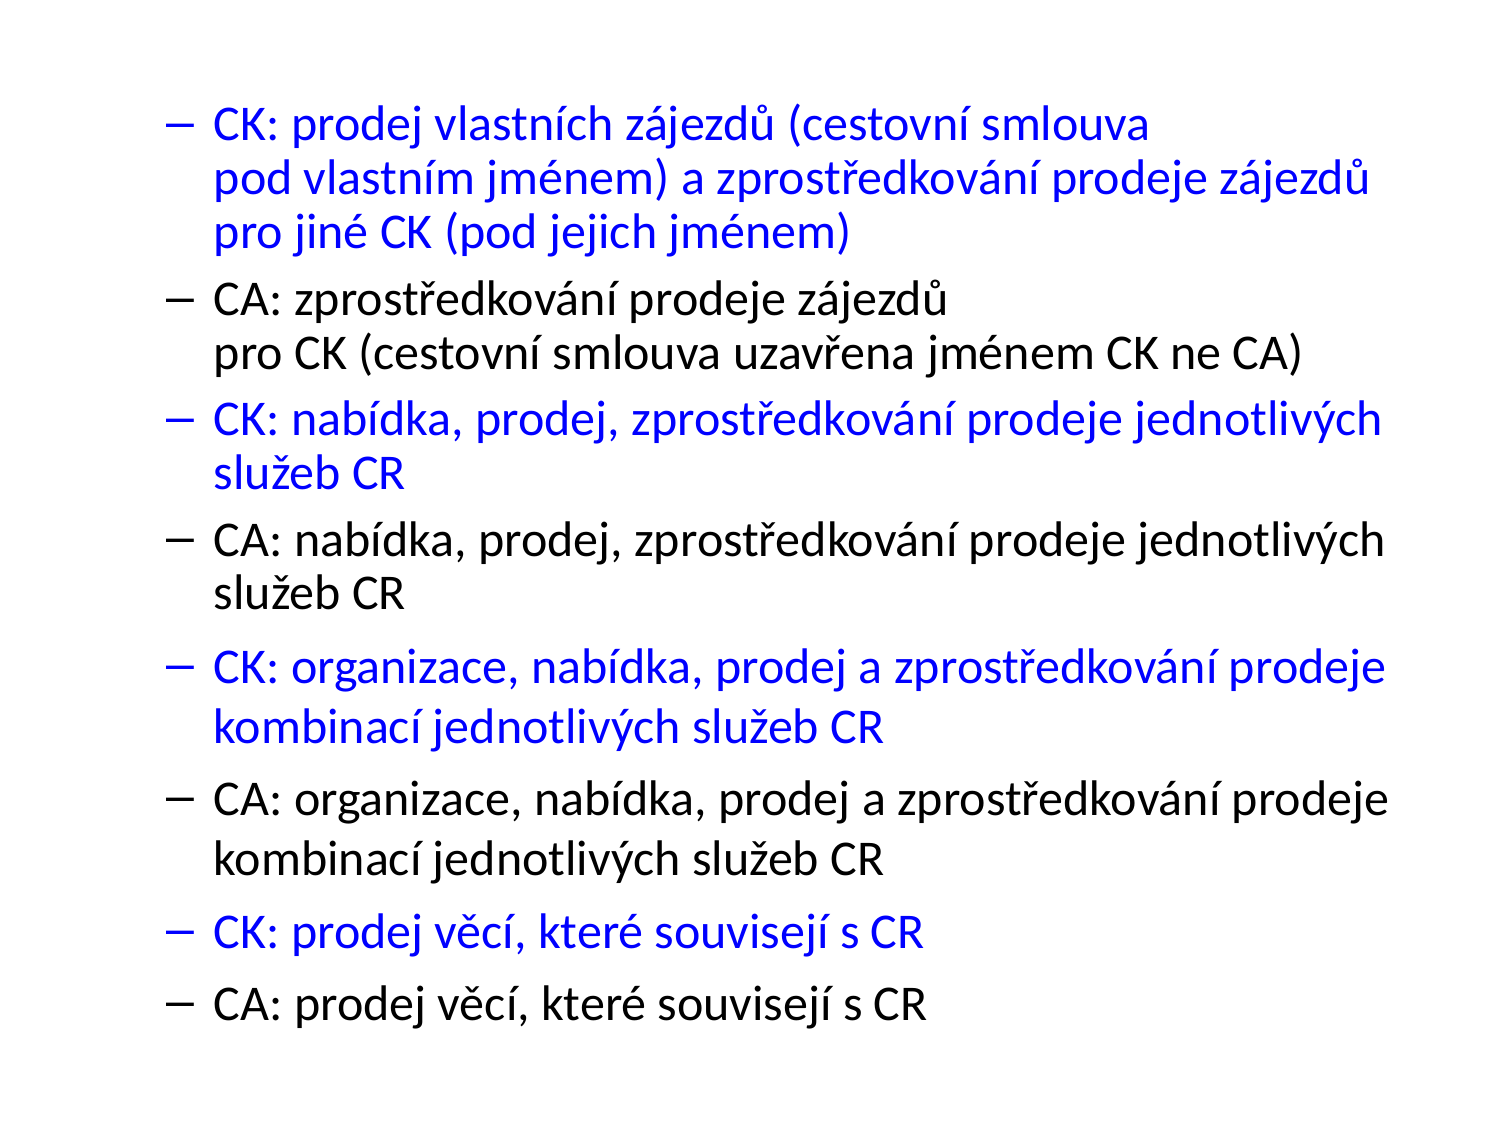

# CK: prodej vlastních zájezdů (cestovní smlouva pod vlastním jménem) a zprostředkování prodeje zájezdů pro jiné CK (pod jejich jménem)
CA: zprostředkování prodeje zájezdů
pro CK (cestovní smlouva uzavřena jménem CK ne CA)
CK: nabídka, prodej, zprostředkování prodeje jednotlivých služeb CR
CA: nabídka, prodej, zprostředkování prodeje jednotlivých služeb CR
CK: organizace, nabídka, prodej a zprostředkování prodeje kombinací jednotlivých služeb CR
CA: organizace, nabídka, prodej a zprostředkování prodeje kombinací jednotlivých služeb CR
CK: prodej věcí, které souvisejí s CR
CA: prodej věcí, které souvisejí s CR